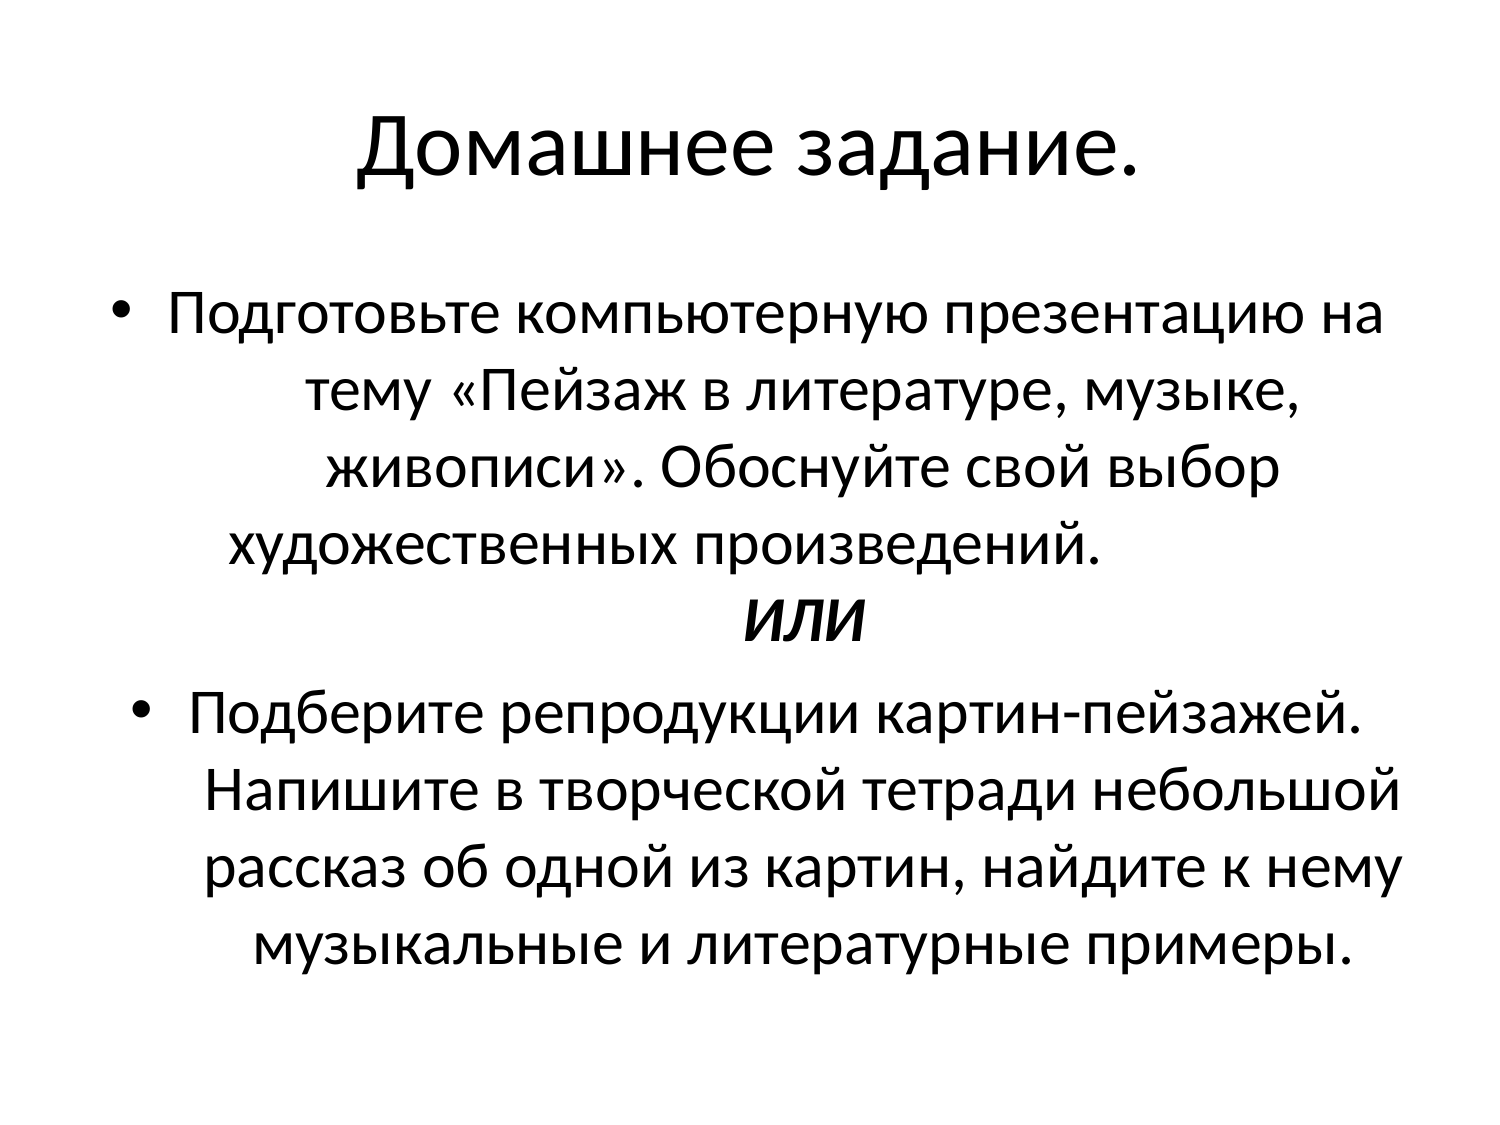

# Домашнее задание.
Подготовьте компьютерную презентацию на тему «Пейзаж в литературе, музыке, живописи». Обоснуйте свой выбор художественных произведений. ИЛИ
Подберите репродукции картин-пейзажей. Напишите в творческой тетради небольшой рассказ об одной из картин, найдите к нему музыкальные и литературные примеры.